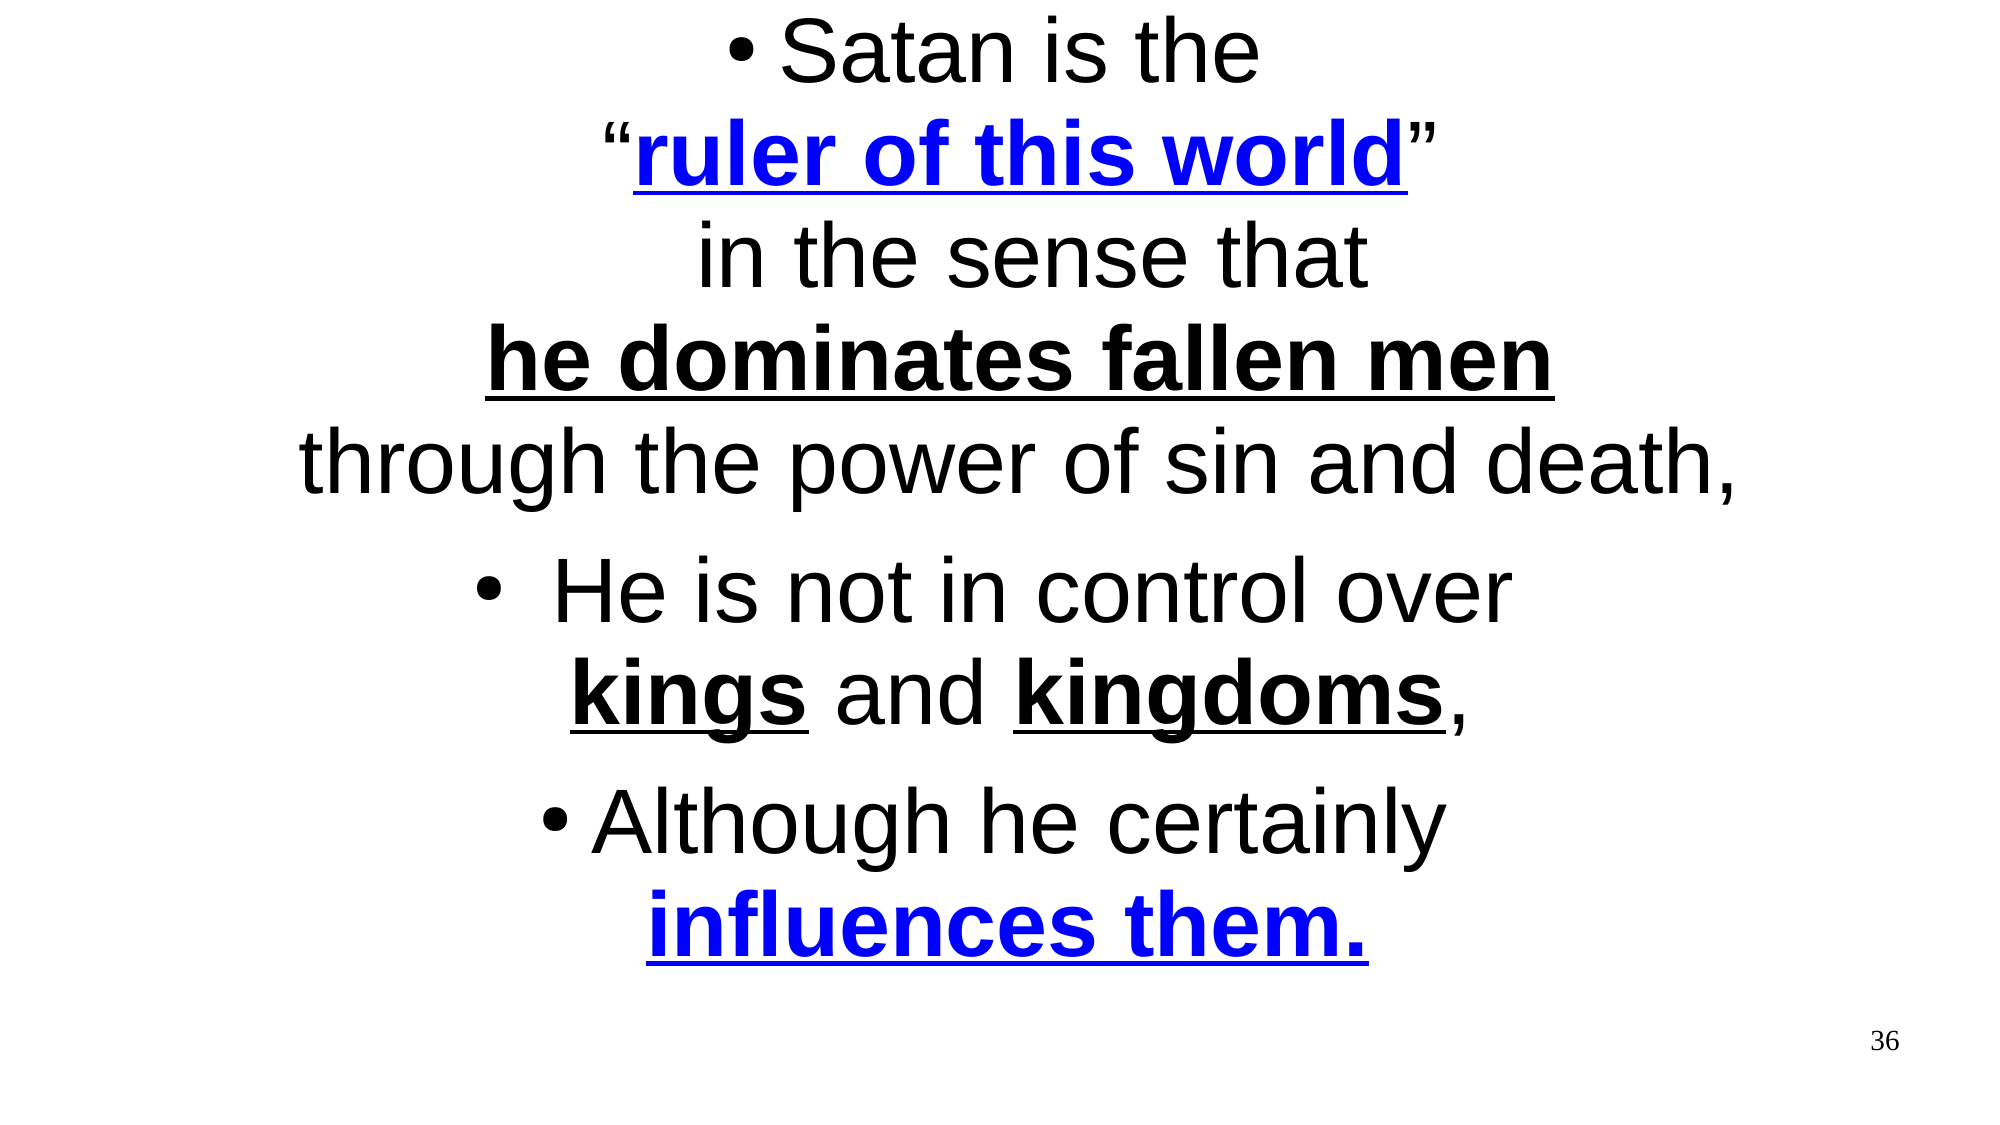

# Satan is the “ruler of this world” in the sense that he dominates fallen men through the power of sin and death,
 He is not in control over
kings and kingdoms,
Although he certainly
influences them.
36